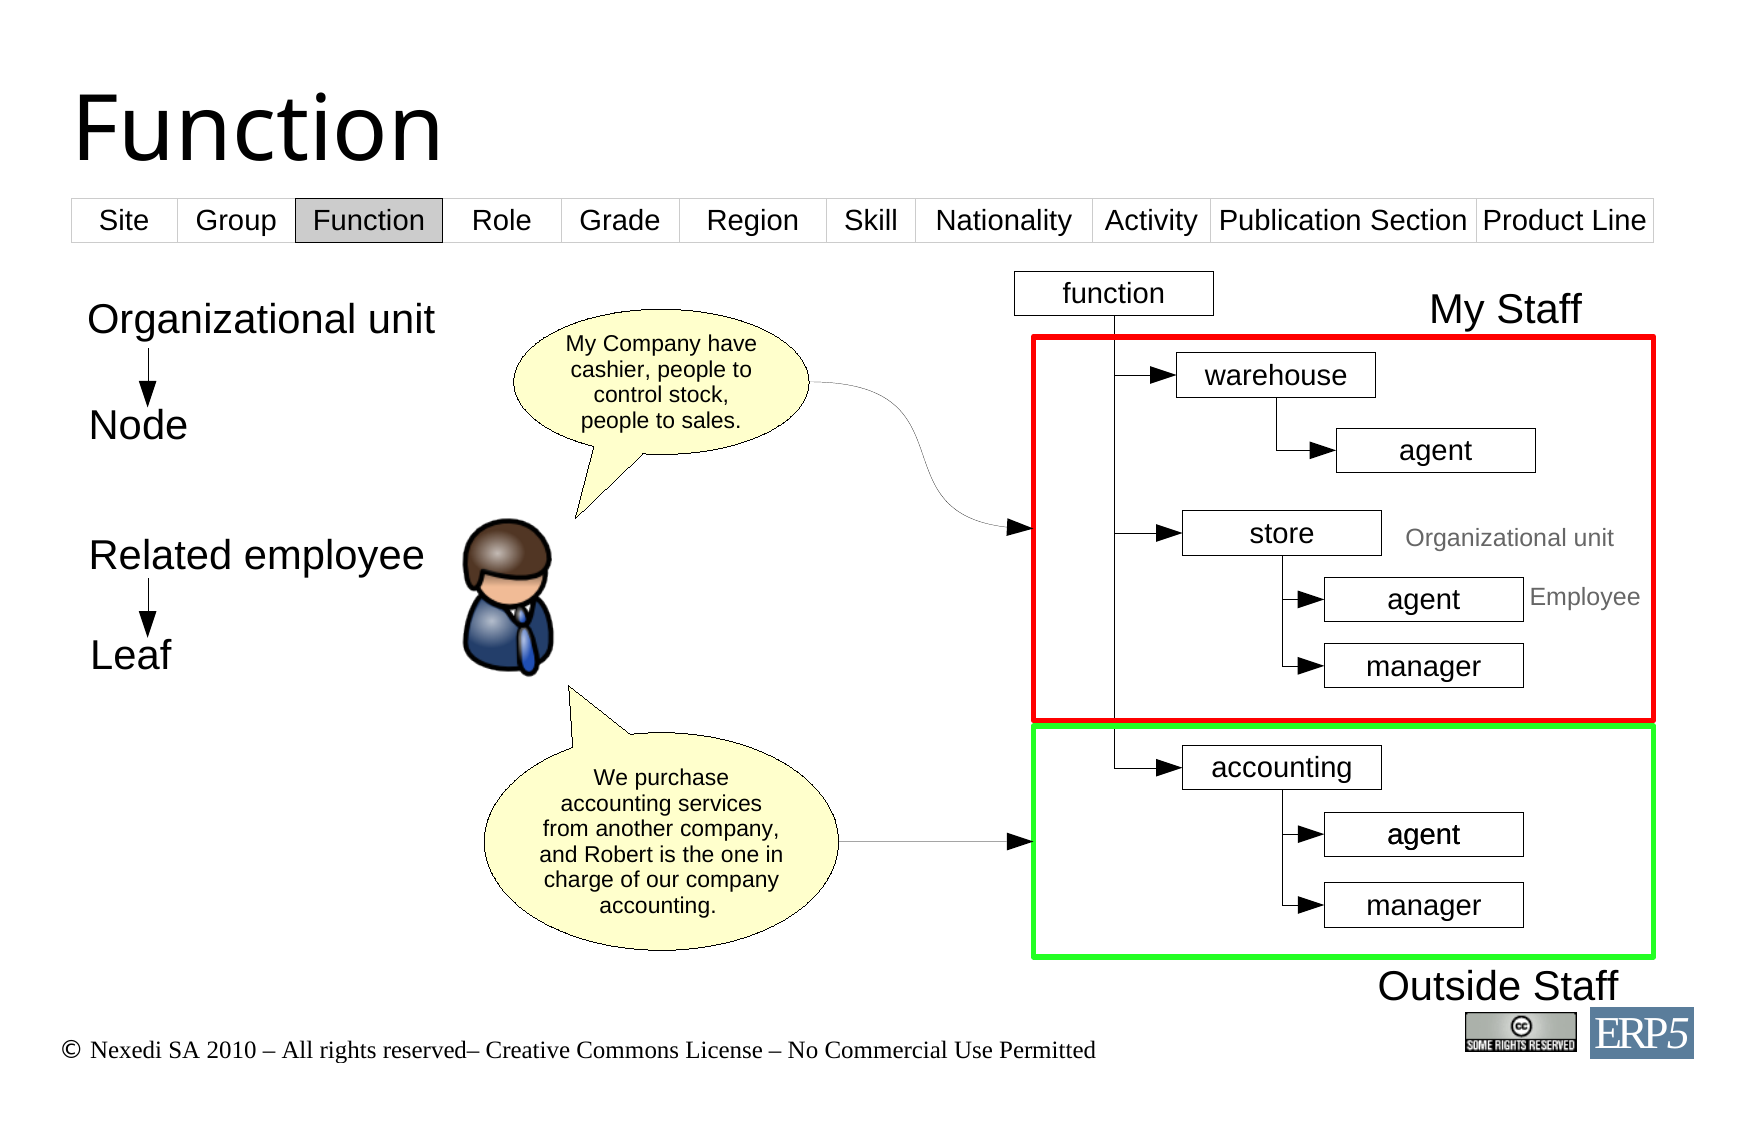

# Function
Site
Group
Function
Role
Grade
Region
Skill
Nationality
Activity
Publication Section
Product Line
function
My Staff
Organizational unit
My Company have cashier, people to control stock, people to sales.
warehouse
Node
agent
store
Organizational unit
Related employee
agent
Employee
Leaf
manager
We purchase accounting services from another company, and Robert is the one in charge of our company accounting.
accounting
agent
agent
manager
Outside Staff